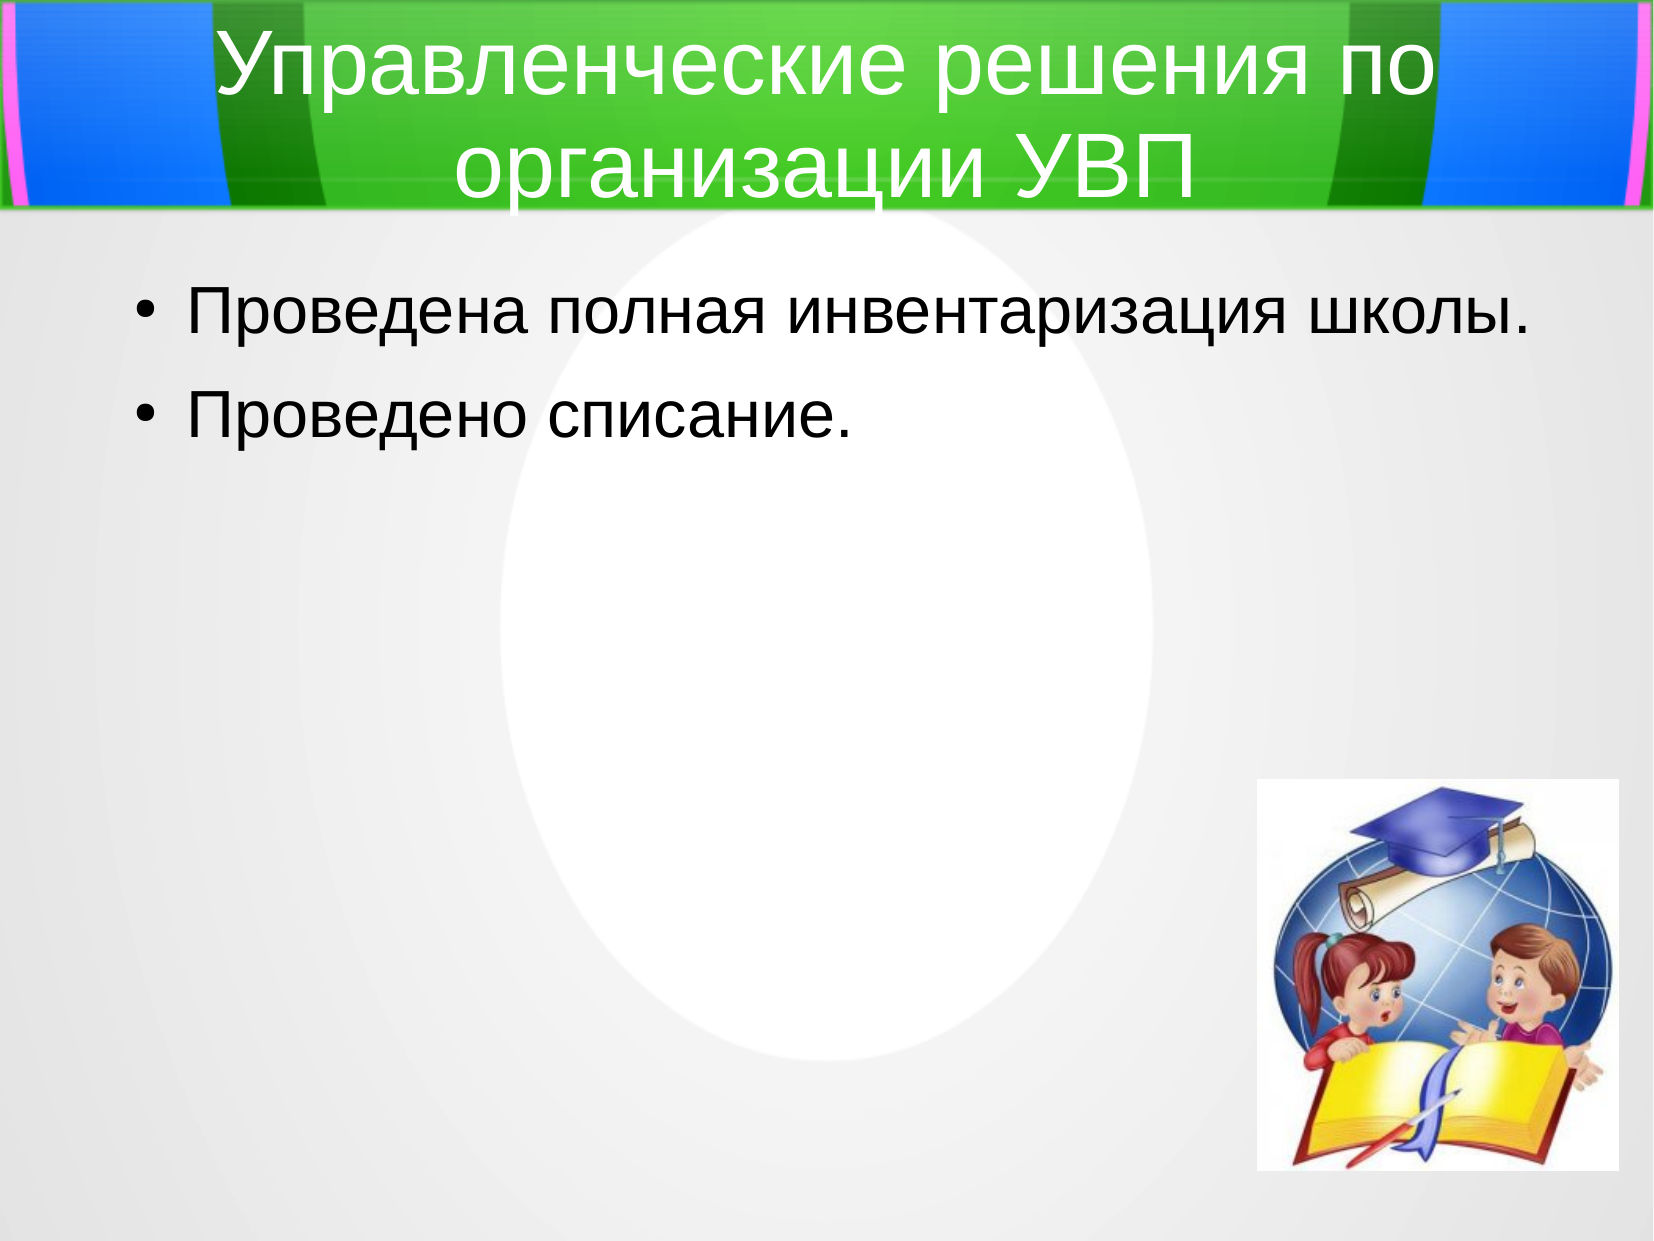

# Управленческие решения по организации УВП
Проведена полная инвентаризация школы.
Проведено списание.